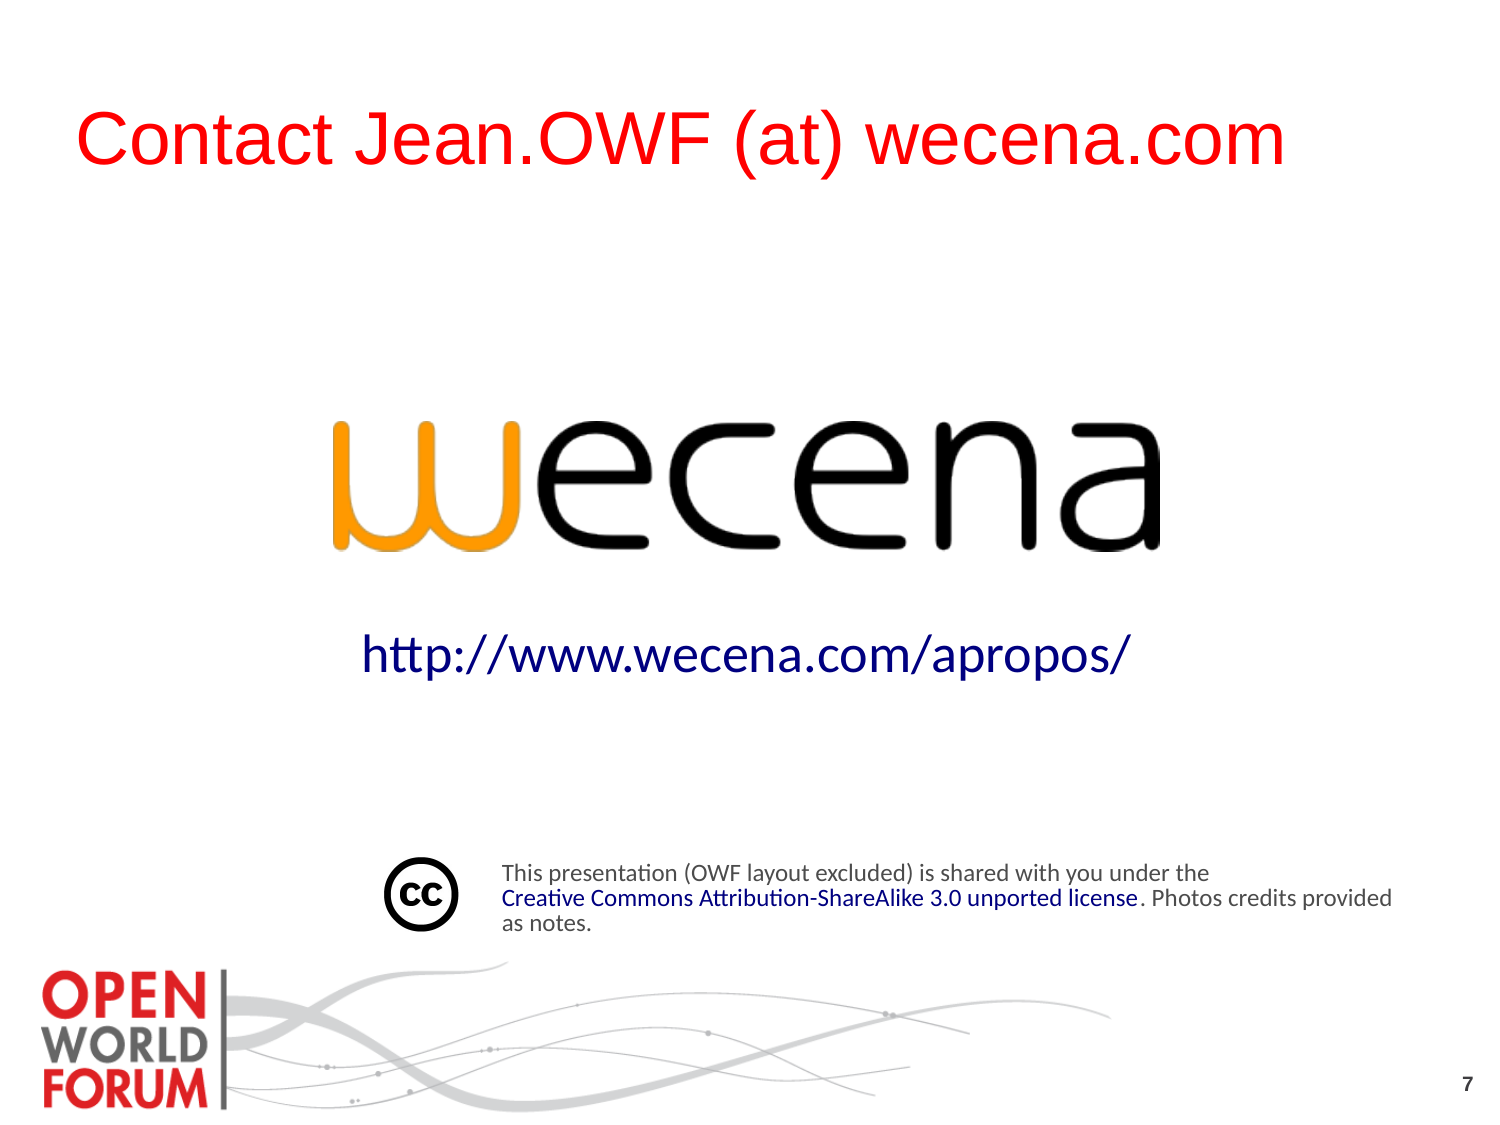

# Contact Jean.OWF (at) wecena.com
http://www.wecena.com/apropos/
This presentation (OWF layout excluded) is shared with you under the Creative Commons Attribution-ShareAlike 3.0 unported license. Photos credits provided as notes.
7